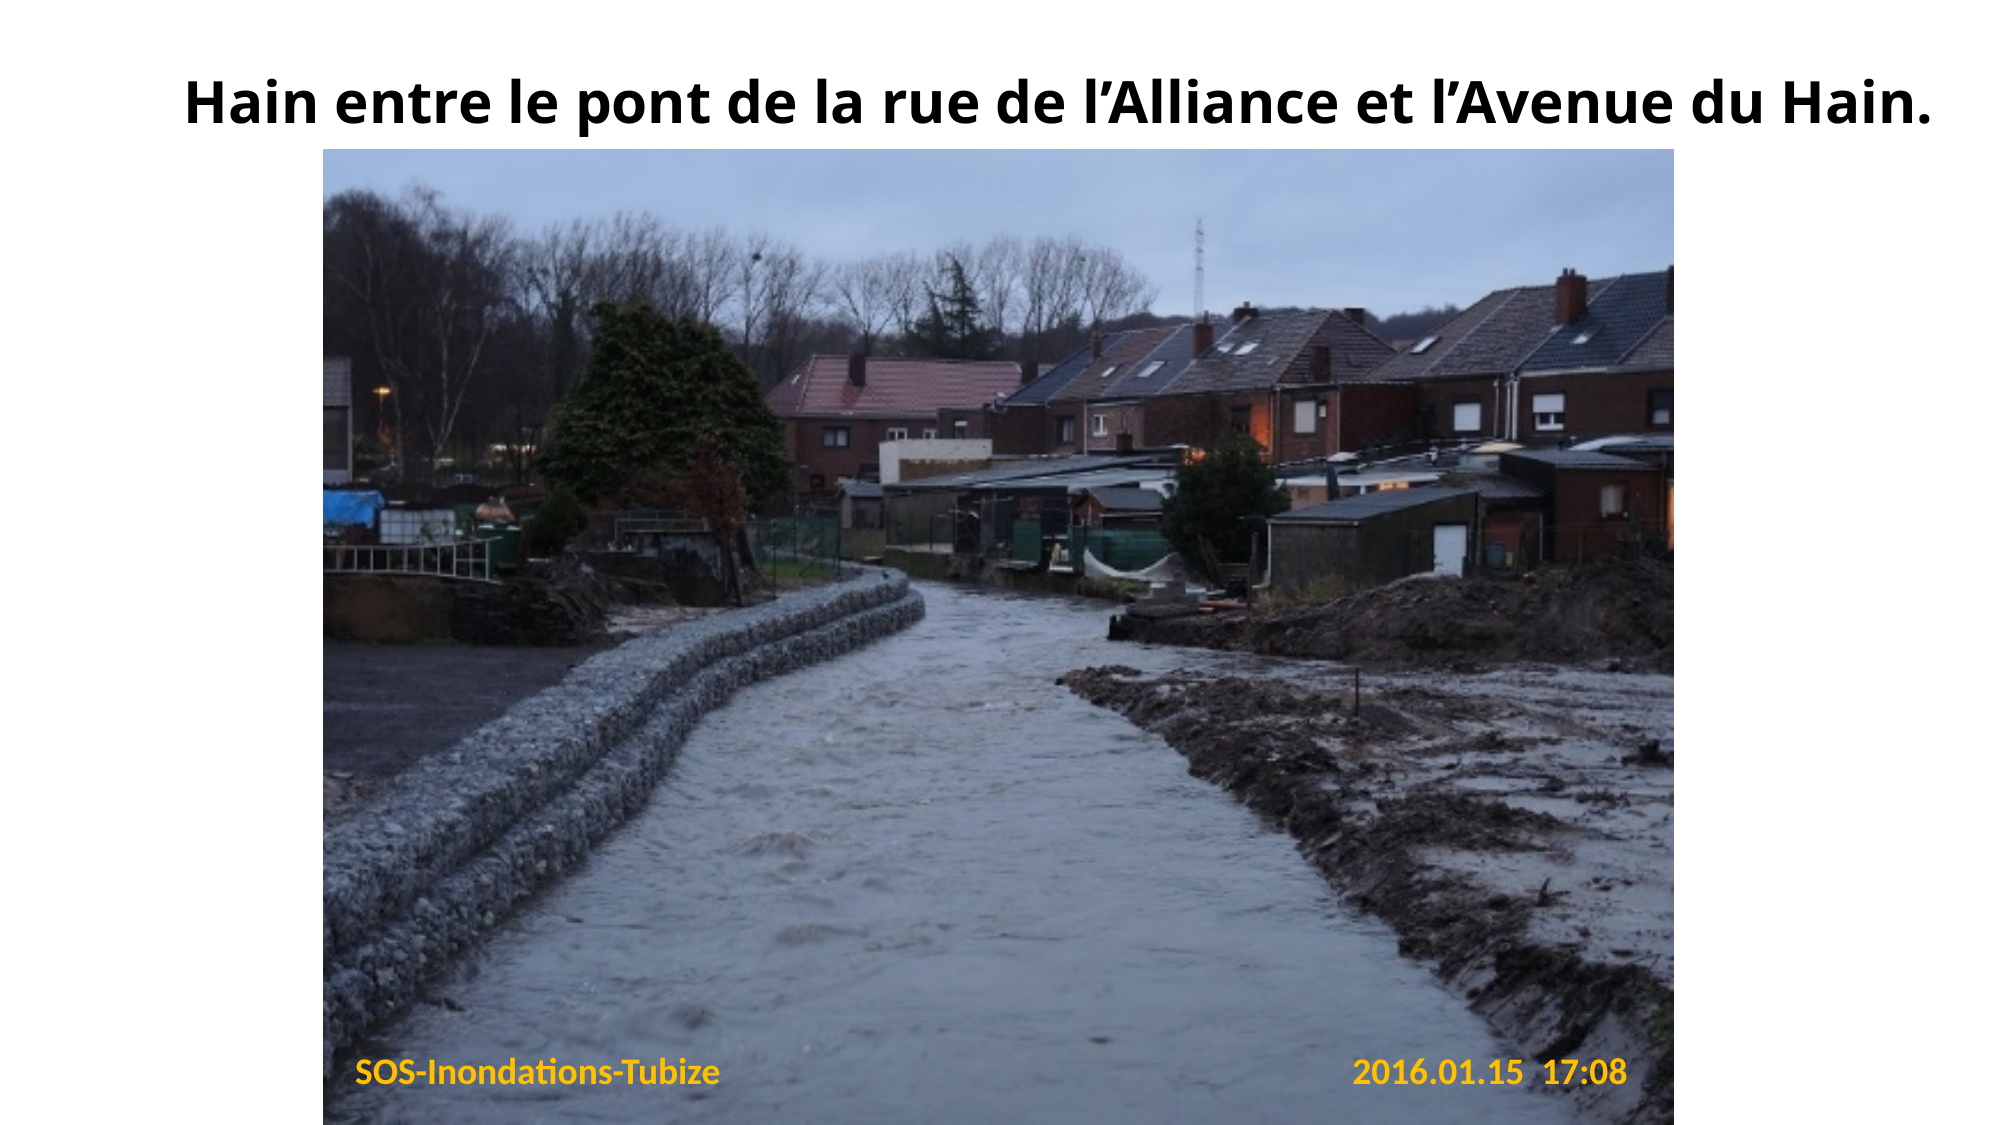

# Hain entre le pont de la rue de l’Alliance et l’Avenue du Hain.
SOS-Inondations-Tubize
2016.01.15 17:08